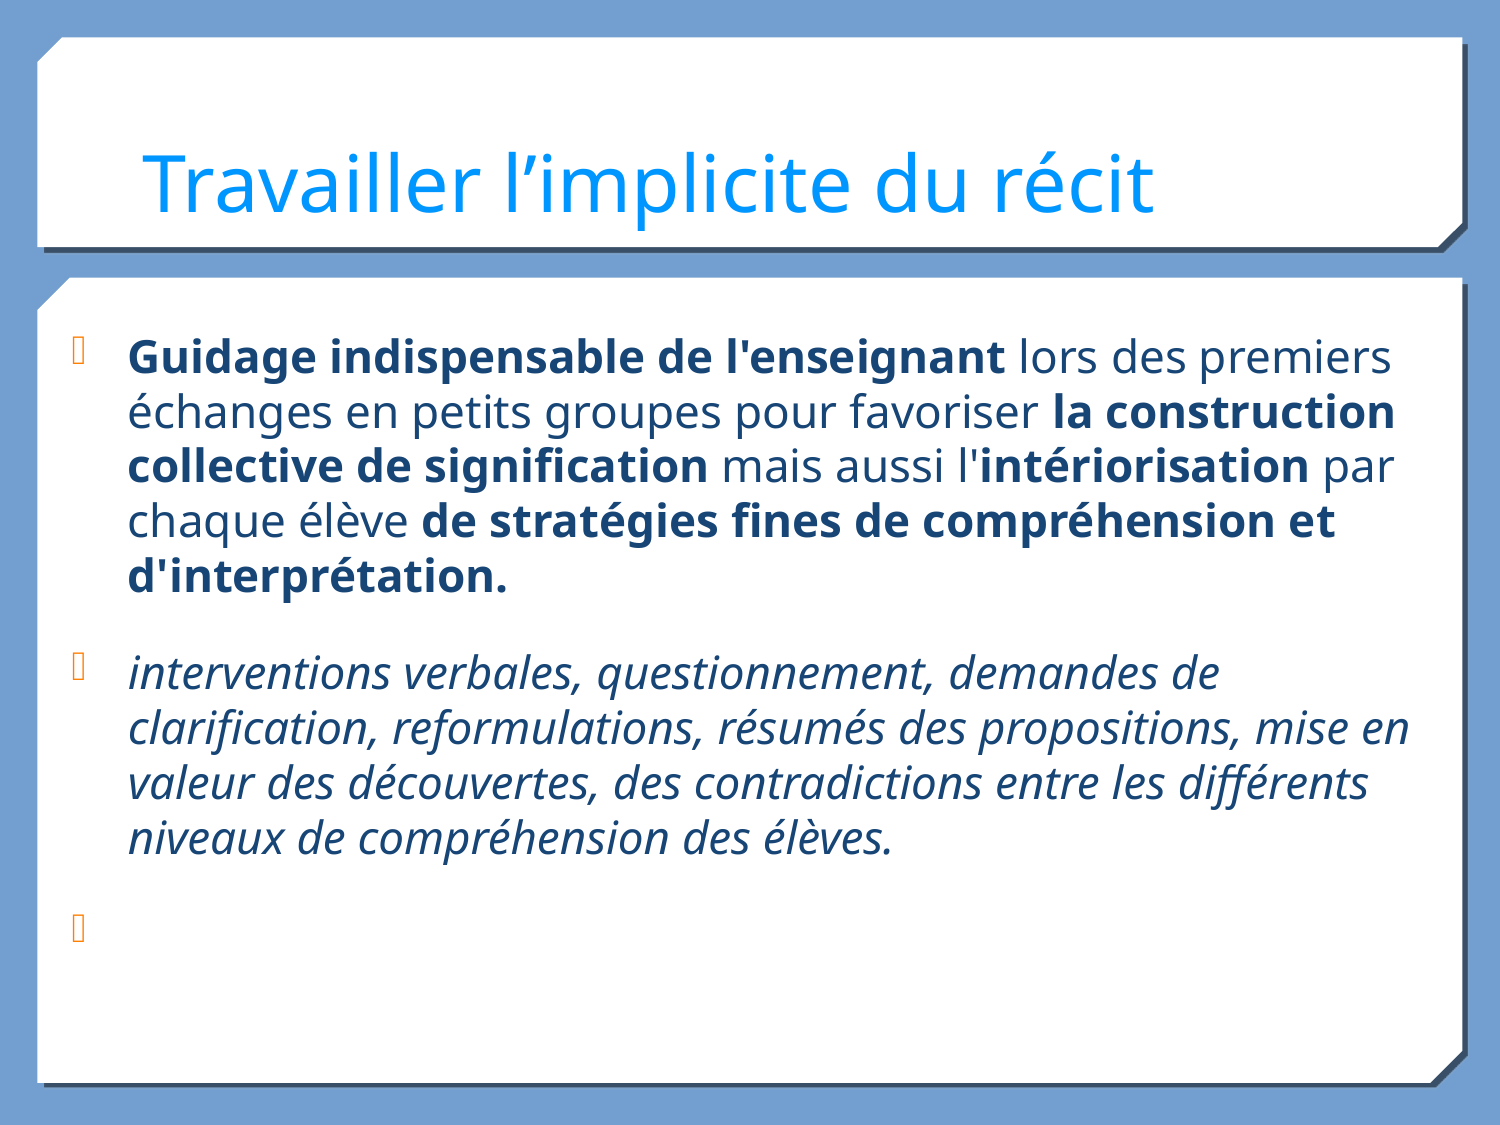

# Travailler l’implicite du récit
Guidage indispensable de l'enseignant lors des premiers échanges en petits groupes pour favoriser la construction collective de signification mais aussi l'intériorisation par chaque élève de stratégies fines de compréhension et d'interprétation.
interventions verbales, questionnement, demandes de clarification, reformulations, résumés des propositions, mise en valeur des découvertes, des contradictions entre les différents niveaux de compréhension des élèves.